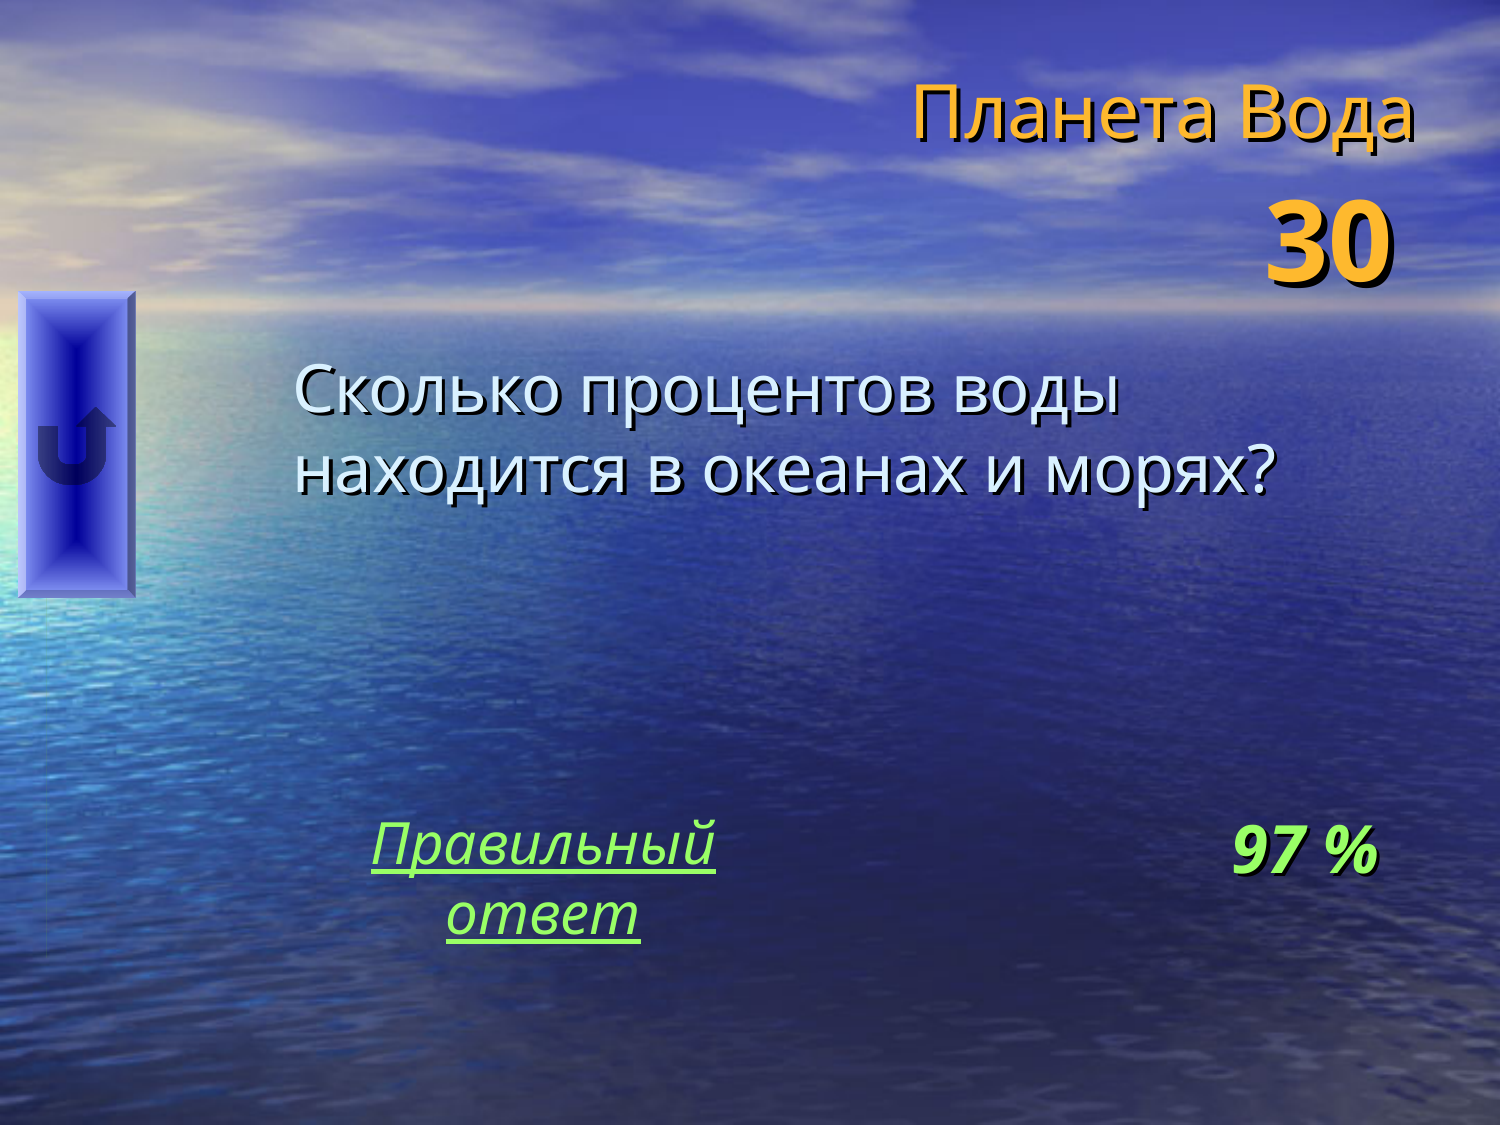

# Планета Вода
30
Сколько процентов воды находится в океанах и морях?
97 %
Правильный ответ